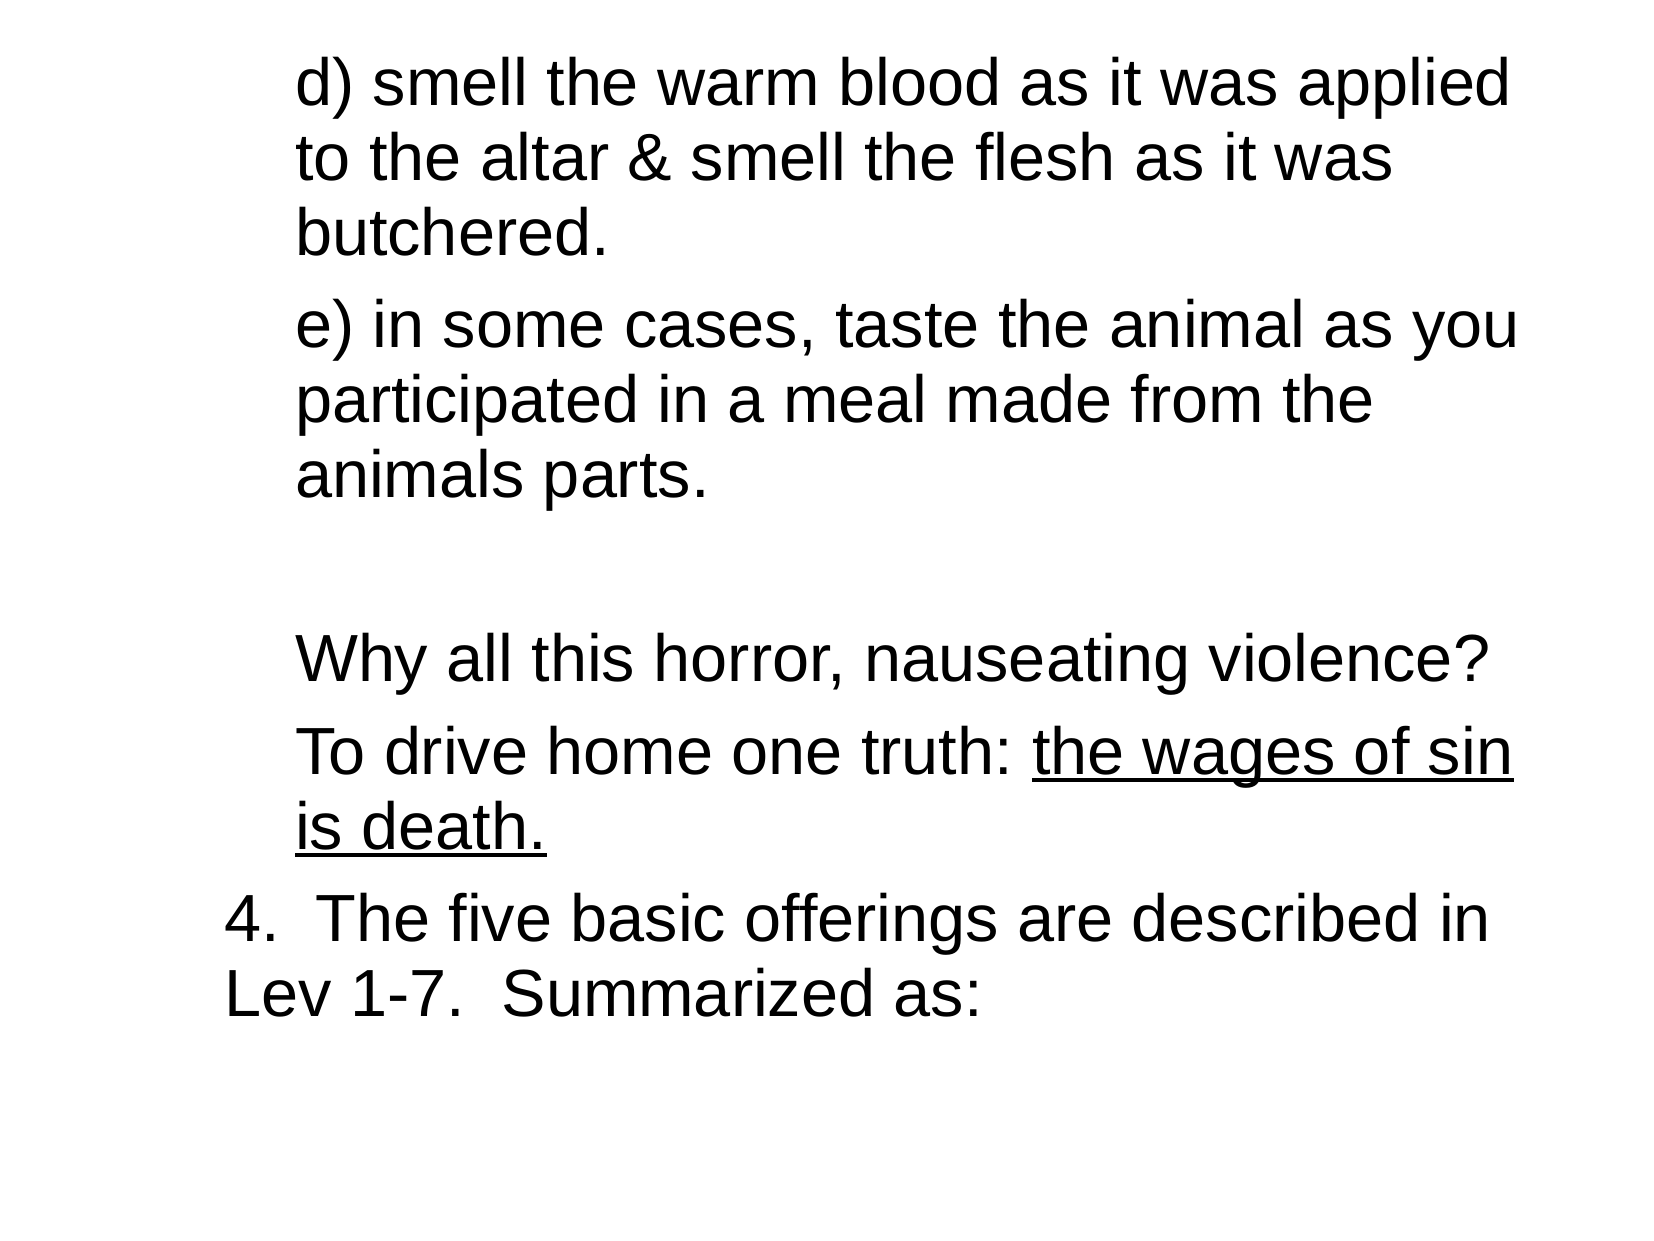

# d) smell the warm blood as it was applied to the altar & smell the flesh as it was butchered.
e) in some cases, taste the animal as you participated in a meal made from the animals parts.
Why all this horror, nauseating violence?
To drive home one truth: the wages of sin is death.
4. The five basic offerings are described in Lev 1-7. Summarized as: